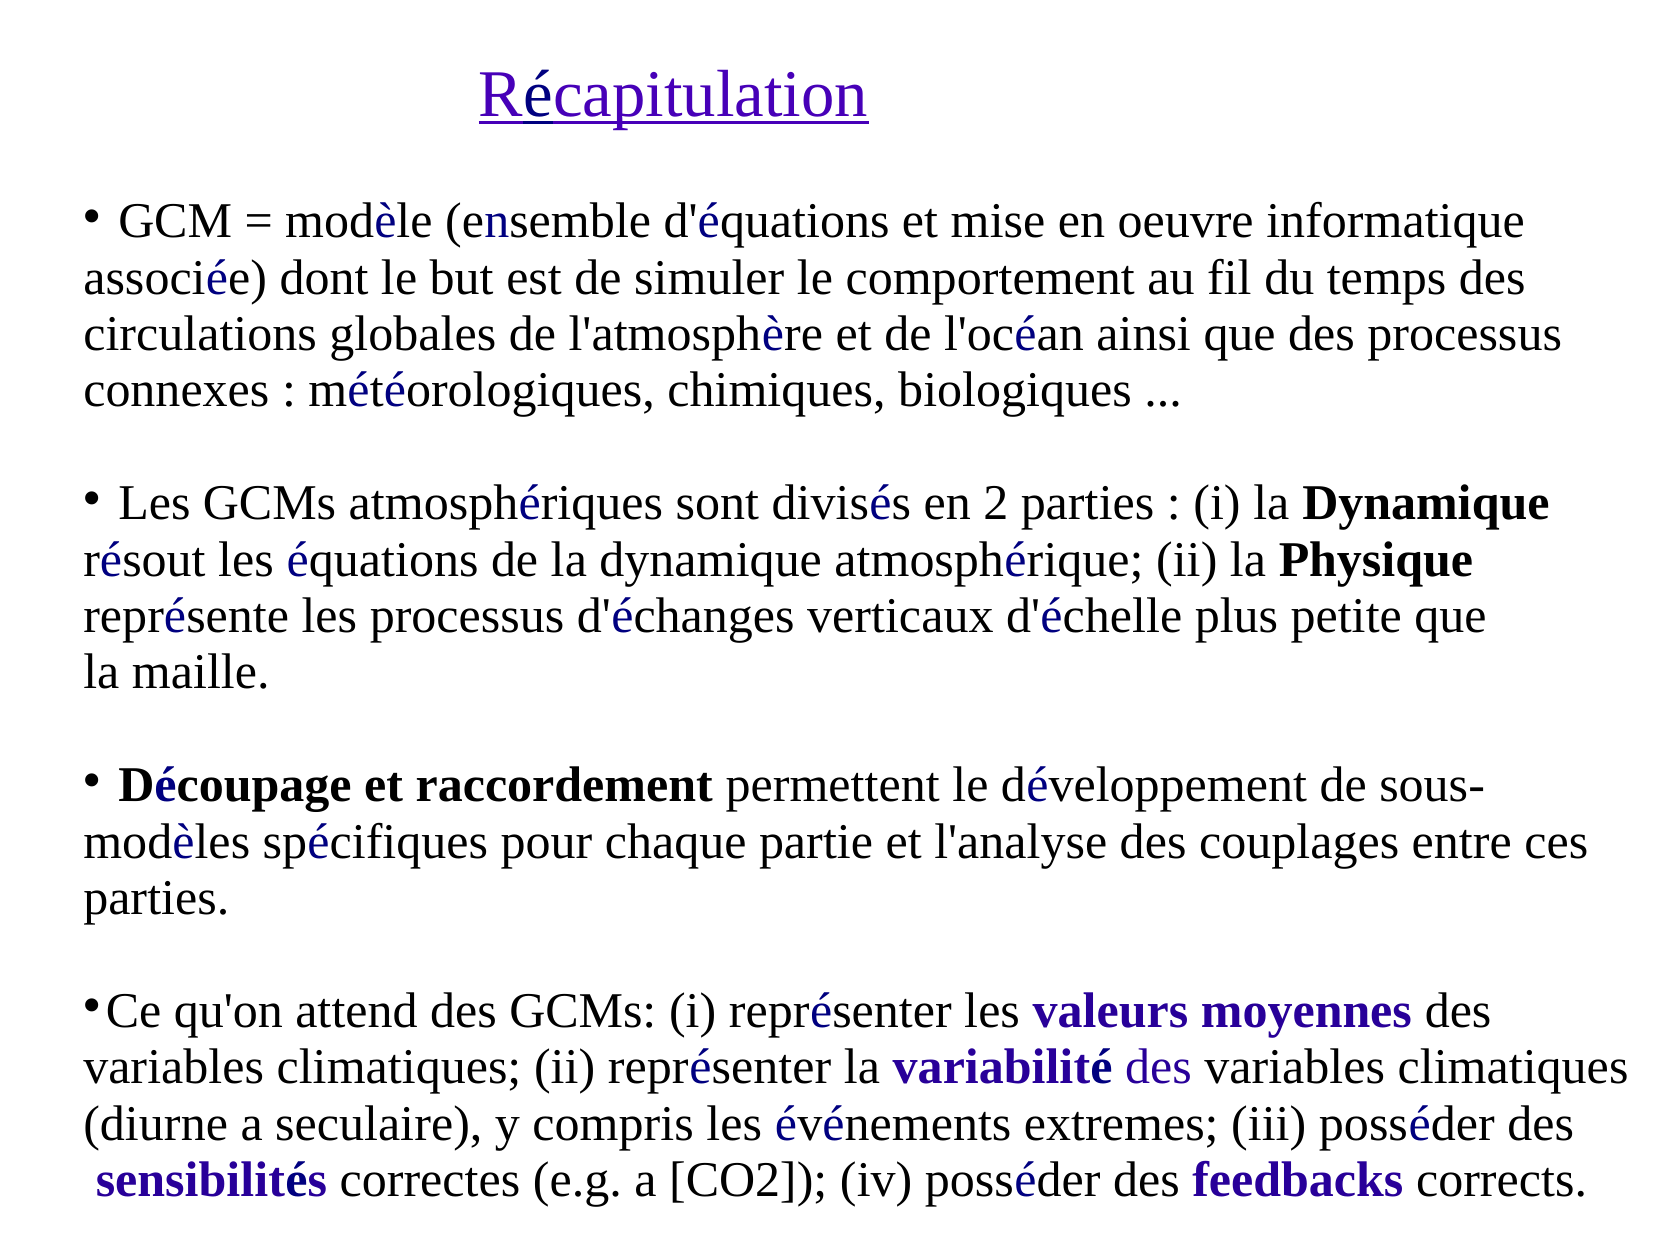

Récapitulation
 GCM = modèle (ensemble d'équations et mise en oeuvre informatique
associée) dont le but est de simuler le comportement au fil du temps des
circulations globales de l'atmosphère et de l'océan ainsi que des processus
connexes : météorologiques, chimiques, biologiques ...
 Les GCMs atmosphériques sont divisés en 2 parties : (i) la Dynamique
résout les équations de la dynamique atmosphérique; (ii) la Physique
représente les processus d'échanges verticaux d'échelle plus petite que
la maille.
 Découpage et raccordement permettent le développement de sous-
modèles spécifiques pour chaque partie et l'analyse des couplages entre ces
parties.
Ce qu'on attend des GCMs: (i) représenter les valeurs moyennes des
variables climatiques; (ii) représenter la variabilité des variables climatiques
(diurne a seculaire), y compris les événements extremes; (iii) posséder des
 sensibilités correctes (e.g. a [CO2]); (iv) posséder des feedbacks corrects.